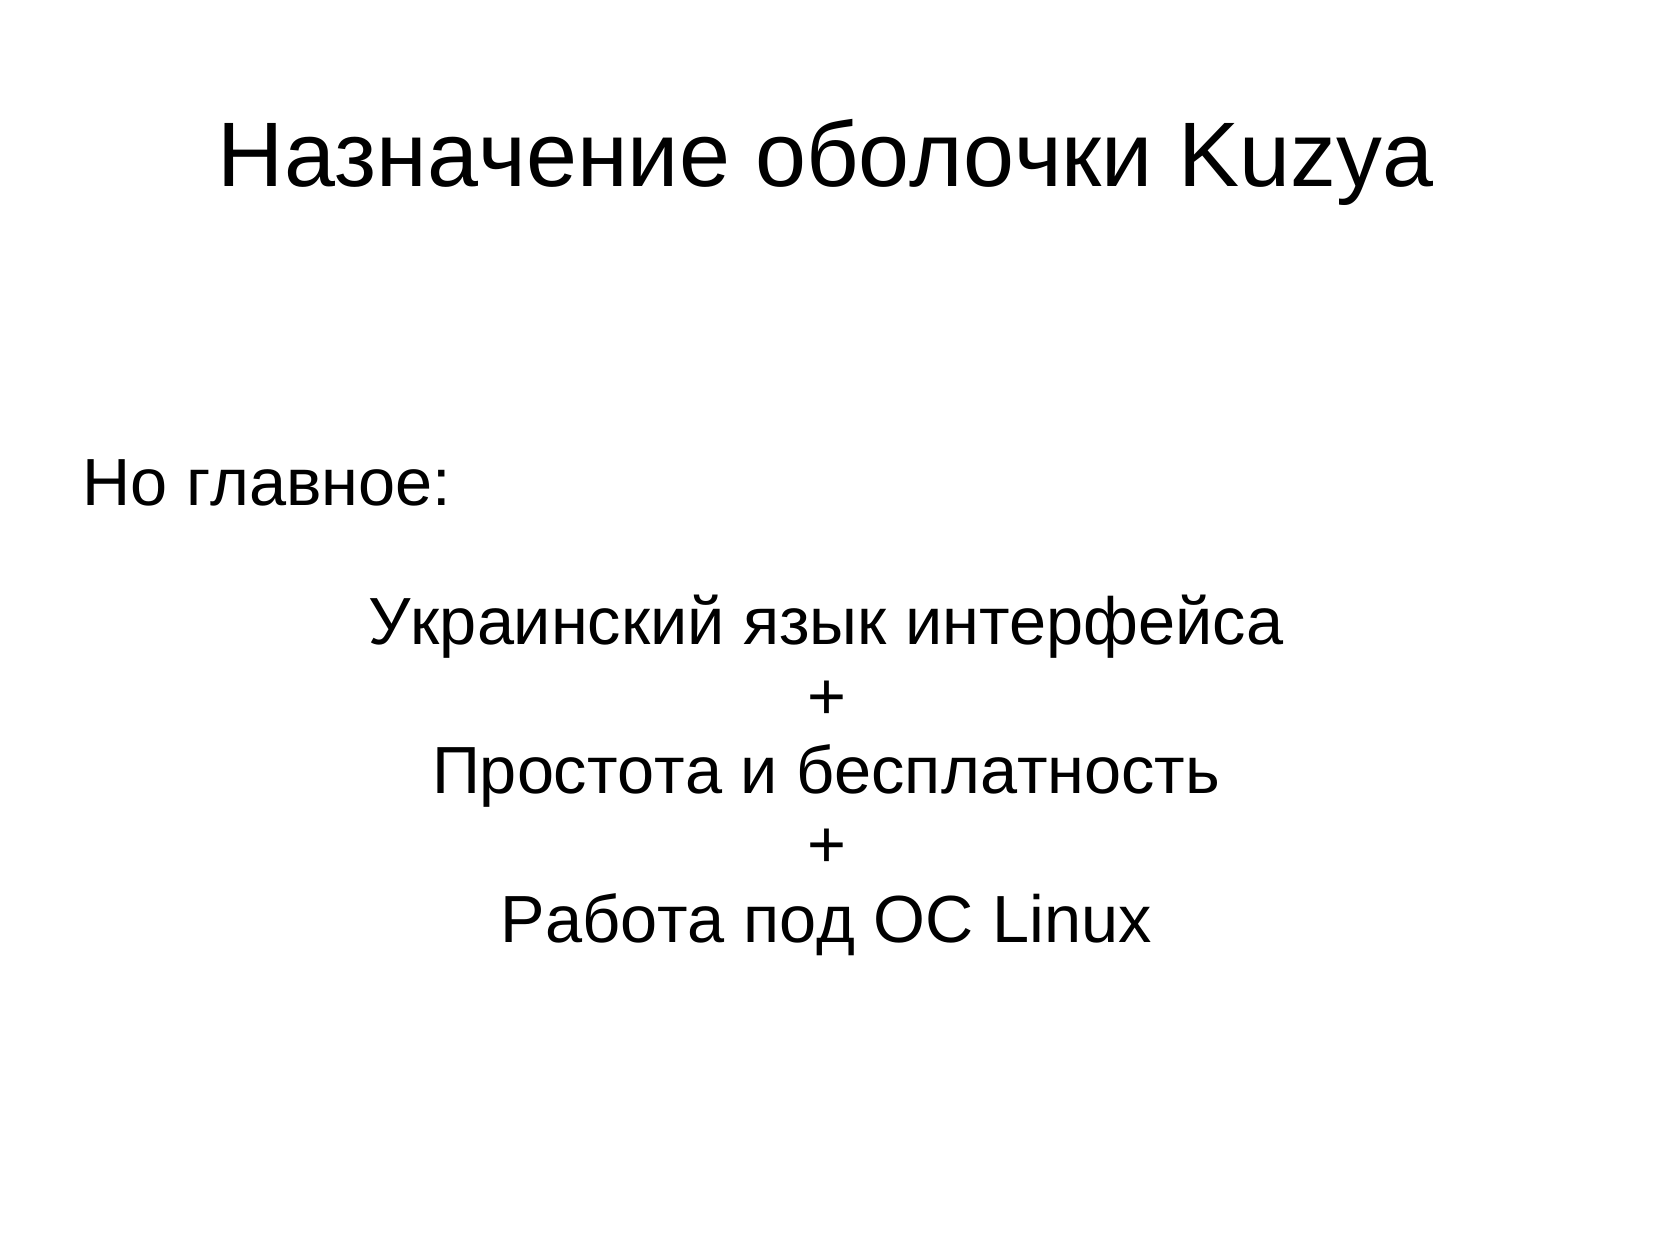

# Назначение оболочки Kuzya
Но главное:
Украинский язык интерфейса
+
Простота и бесплатность
+
Работа под ОС Linux